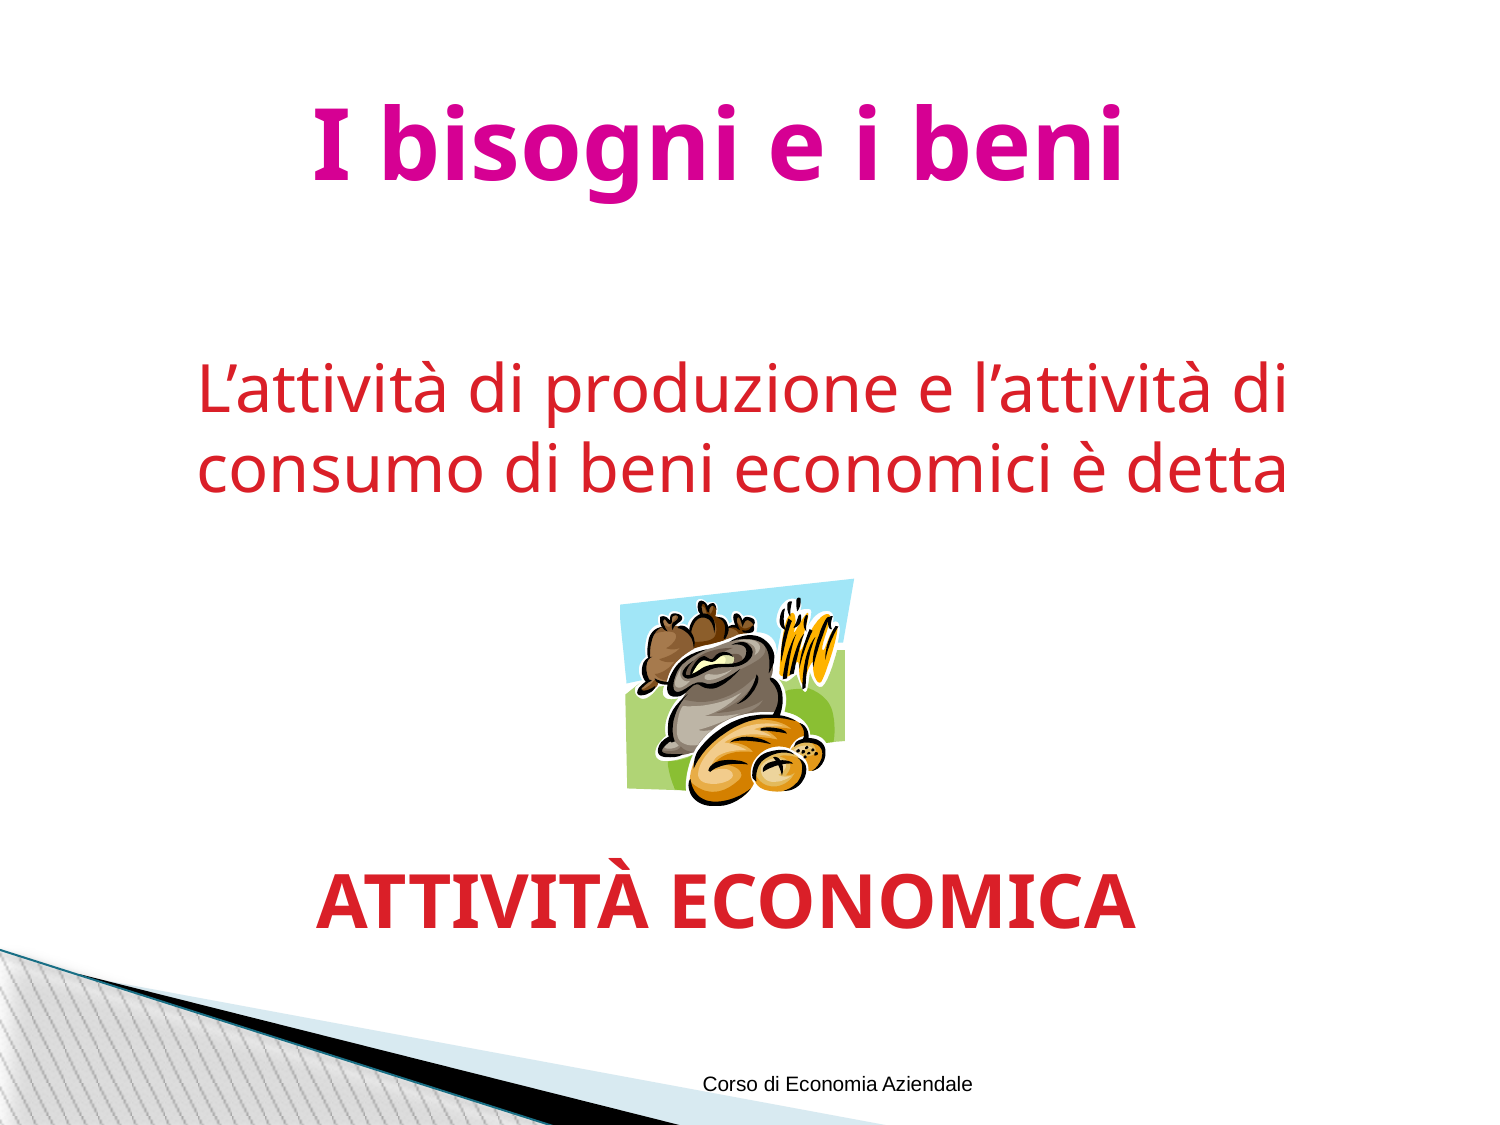

I bisogni e i beni
# L’attività di produzione e l’attività di consumo di beni economici è detta
ATTIVITÀ ECONOMICA
Corso di Economia Aziendale